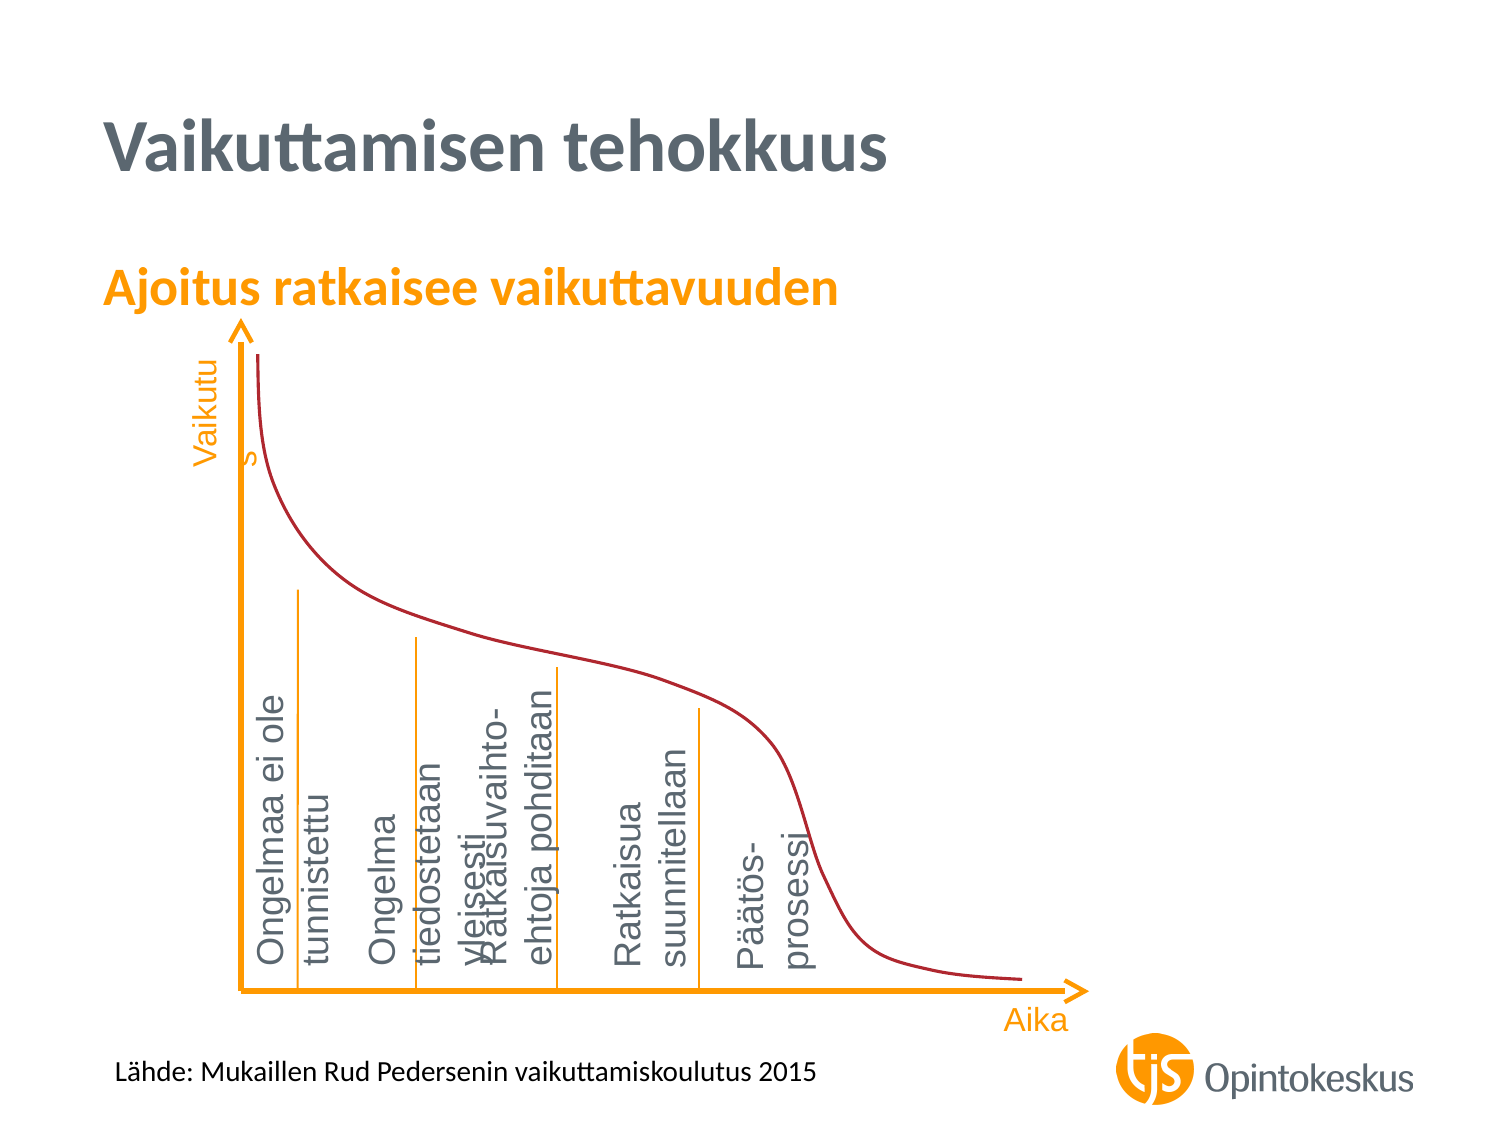

# Vaikuttamisen tehokkuus
Ajoitus ratkaisee vaikuttavuuden
Vaikutus
Ongelma tiedostetaan yleisesti
Ratkaisuvaihto-
ehtoja pohditaan
Ongelmaa ei ole tunnistettu
Ratkaisua suunnitellaan
Päätös- prosessi
Aika
Lähde: Mukaillen Rud Pedersenin vaikuttamiskoulutus 2015